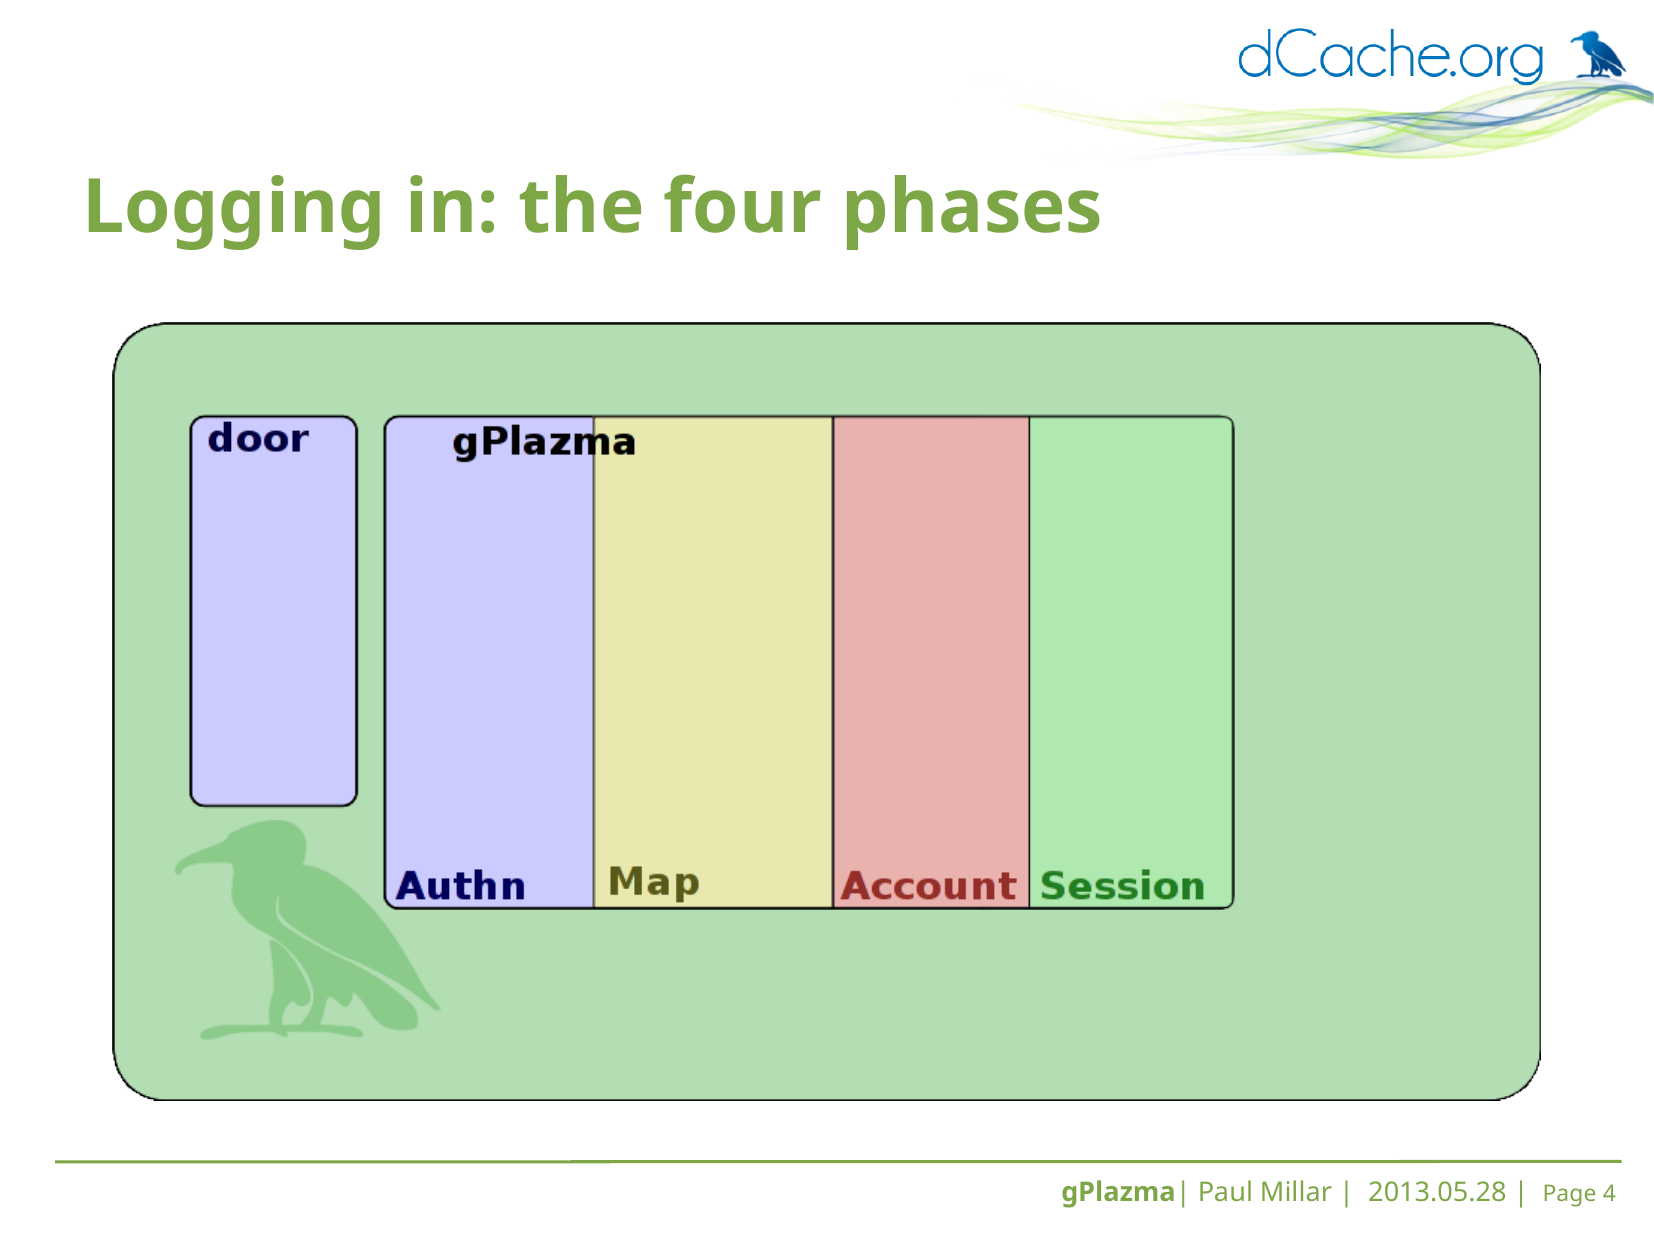

# Logging in: the four phases
4